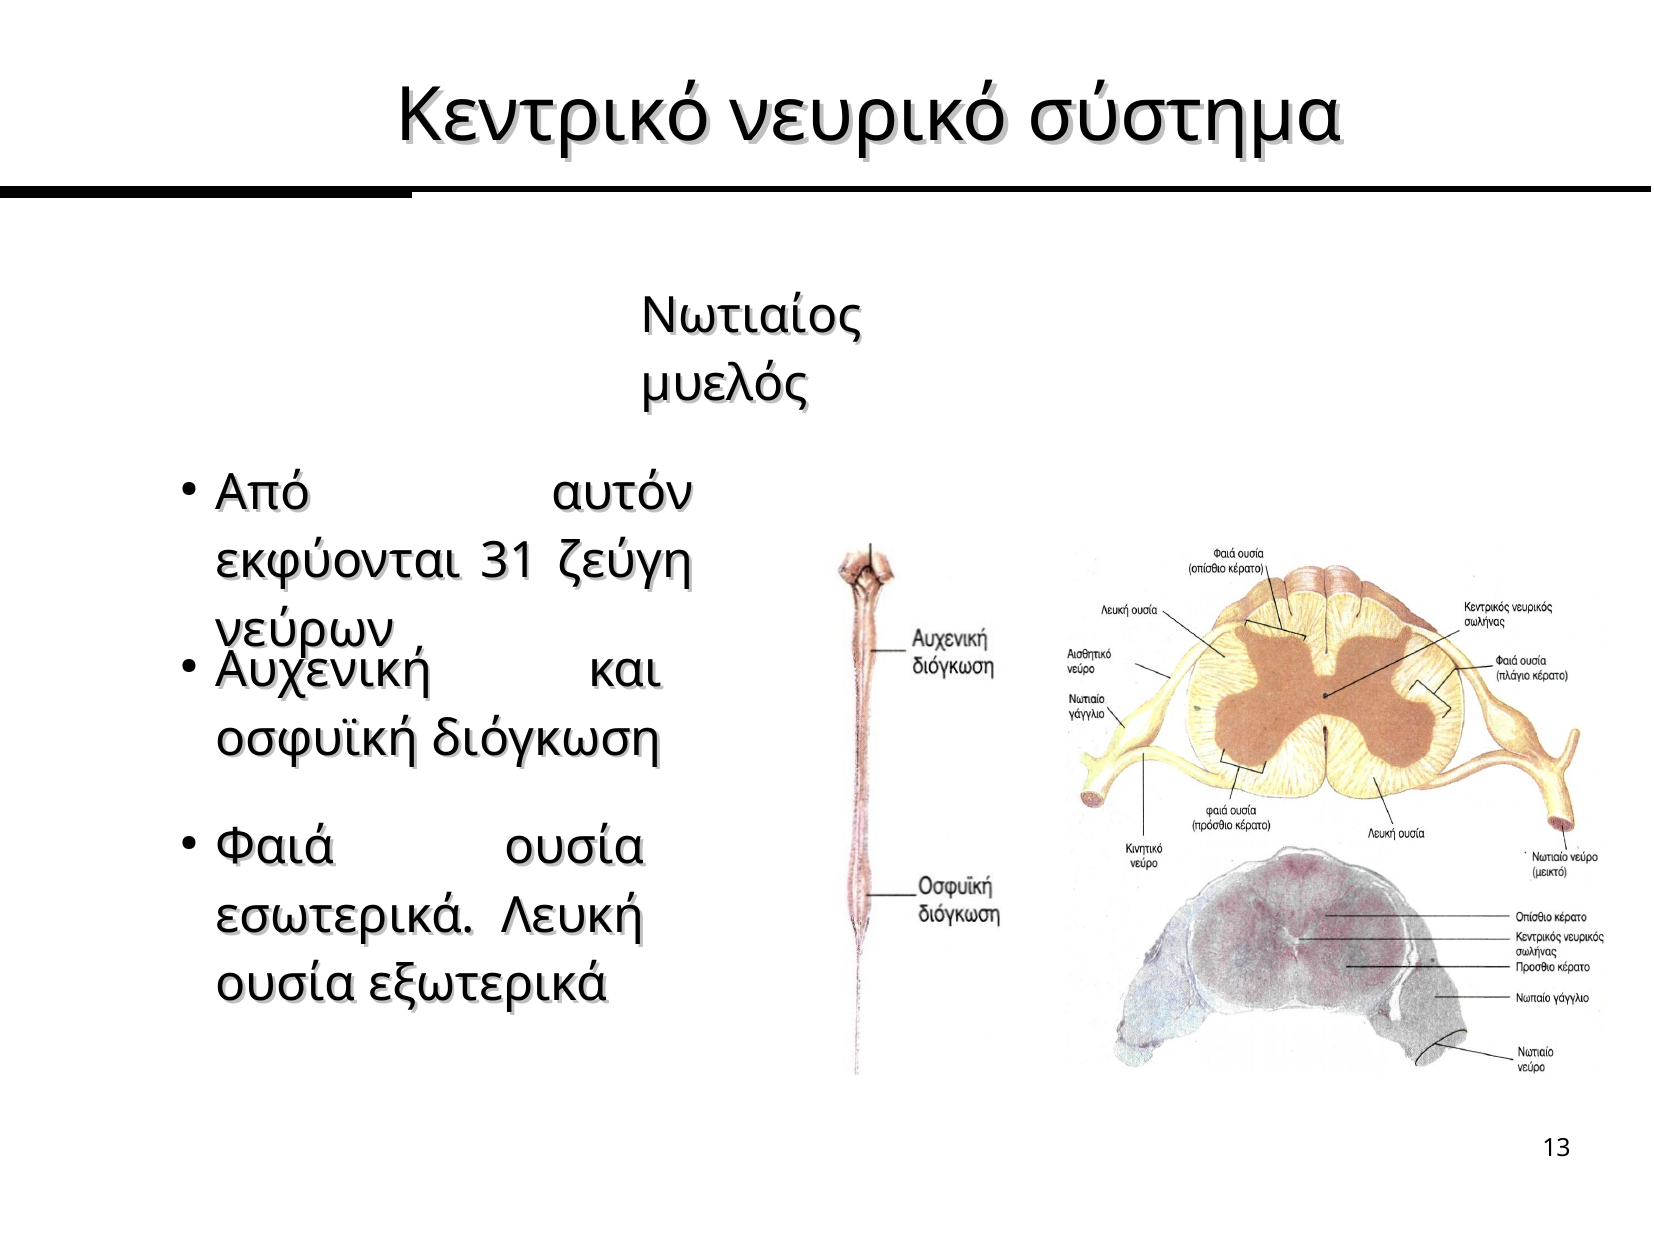

Κεντρικό νευρικό σύστημα
Νωτιαίος μυελός
Από αυτόν εκφύονται 31 ζεύγη νεύρων
Αυχενική και οσφυϊκή διόγκωση
Φαιά ουσία εσωτερικά. Λευκή ουσία εξωτερικά
13